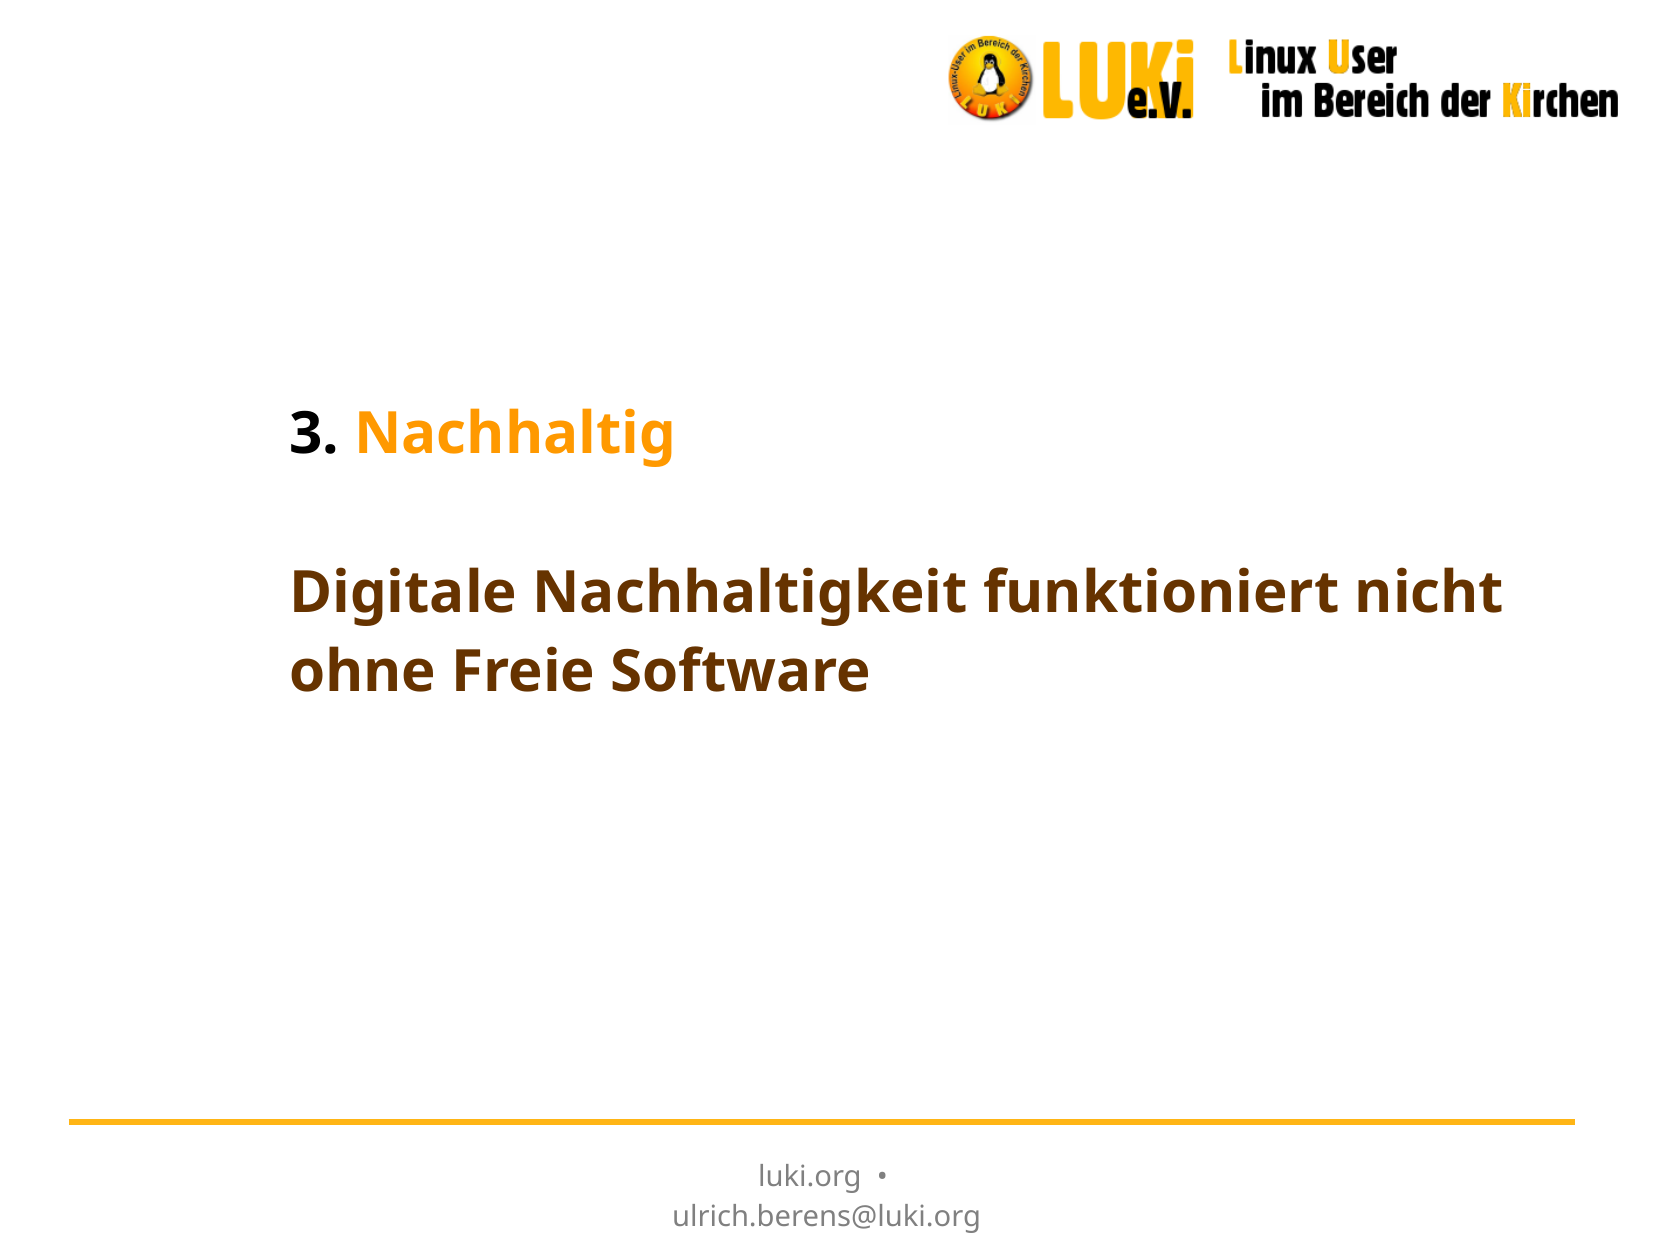

Nachhaltig
Digitale Nachhaltigkeit funktioniert nicht
ohne Freie Software
luki.org • ulrich.berens@luki.org